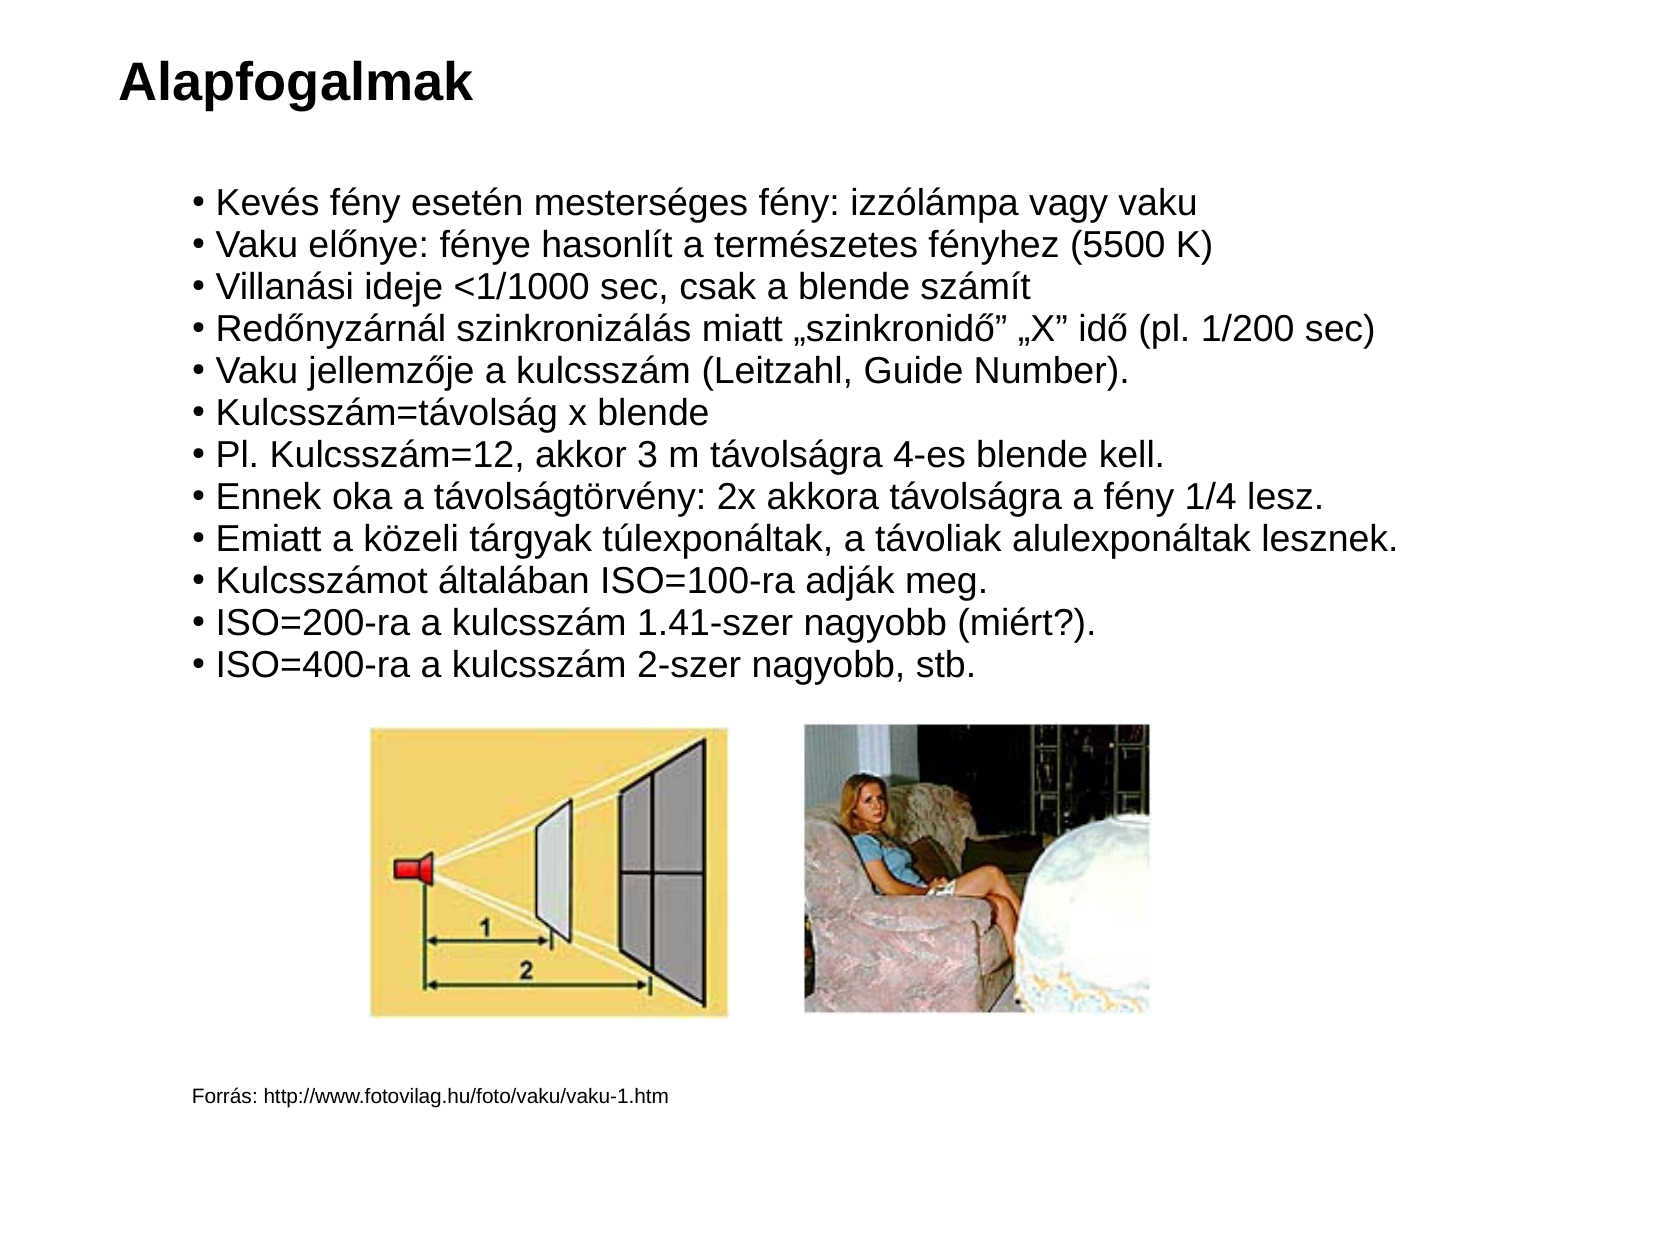

Alapfogalmak
 Kevés fény esetén mesterséges fény: izzólámpa vagy vaku
 Vaku előnye: fénye hasonlít a természetes fényhez (5500 K)
 Villanási ideje <1/1000 sec, csak a blende számít
 Redőnyzárnál szinkronizálás miatt „szinkronidő” „X” idő (pl. 1/200 sec)
 Vaku jellemzője a kulcsszám (Leitzahl, Guide Number).
 Kulcsszám=távolság x blende
 Pl. Kulcsszám=12, akkor 3 m távolságra 4-es blende kell.
 Ennek oka a távolságtörvény: 2x akkora távolságra a fény 1/4 lesz.
 Emiatt a közeli tárgyak túlexponáltak, a távoliak alulexponáltak lesznek.
 Kulcsszámot általában ISO=100-ra adják meg.
 ISO=200-ra a kulcsszám 1.41-szer nagyobb (miért?).
 ISO=400-ra a kulcsszám 2-szer nagyobb, stb.
Forrás: http://www.fotovilag.hu/foto/vaku/vaku-1.htm